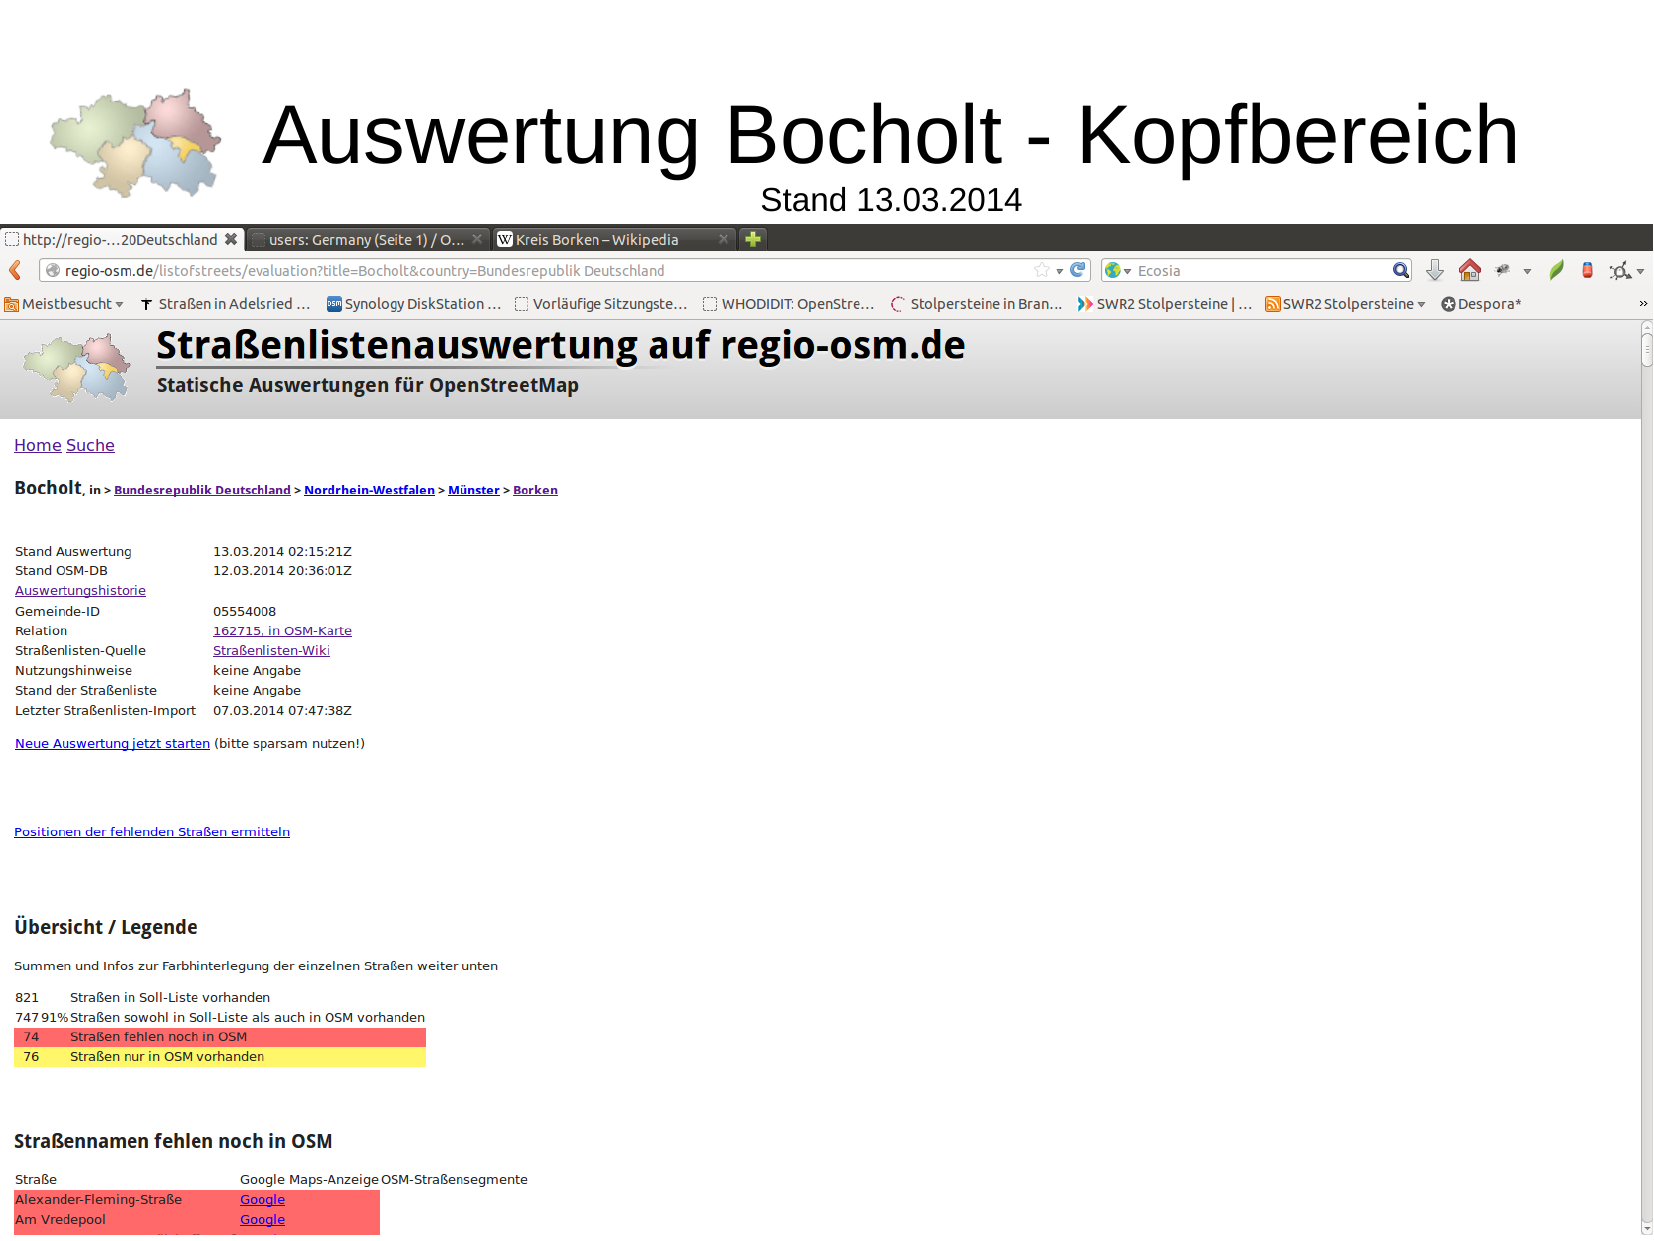

# Auswertung Bocholt - Kopfbereich Stand 13.03.2014